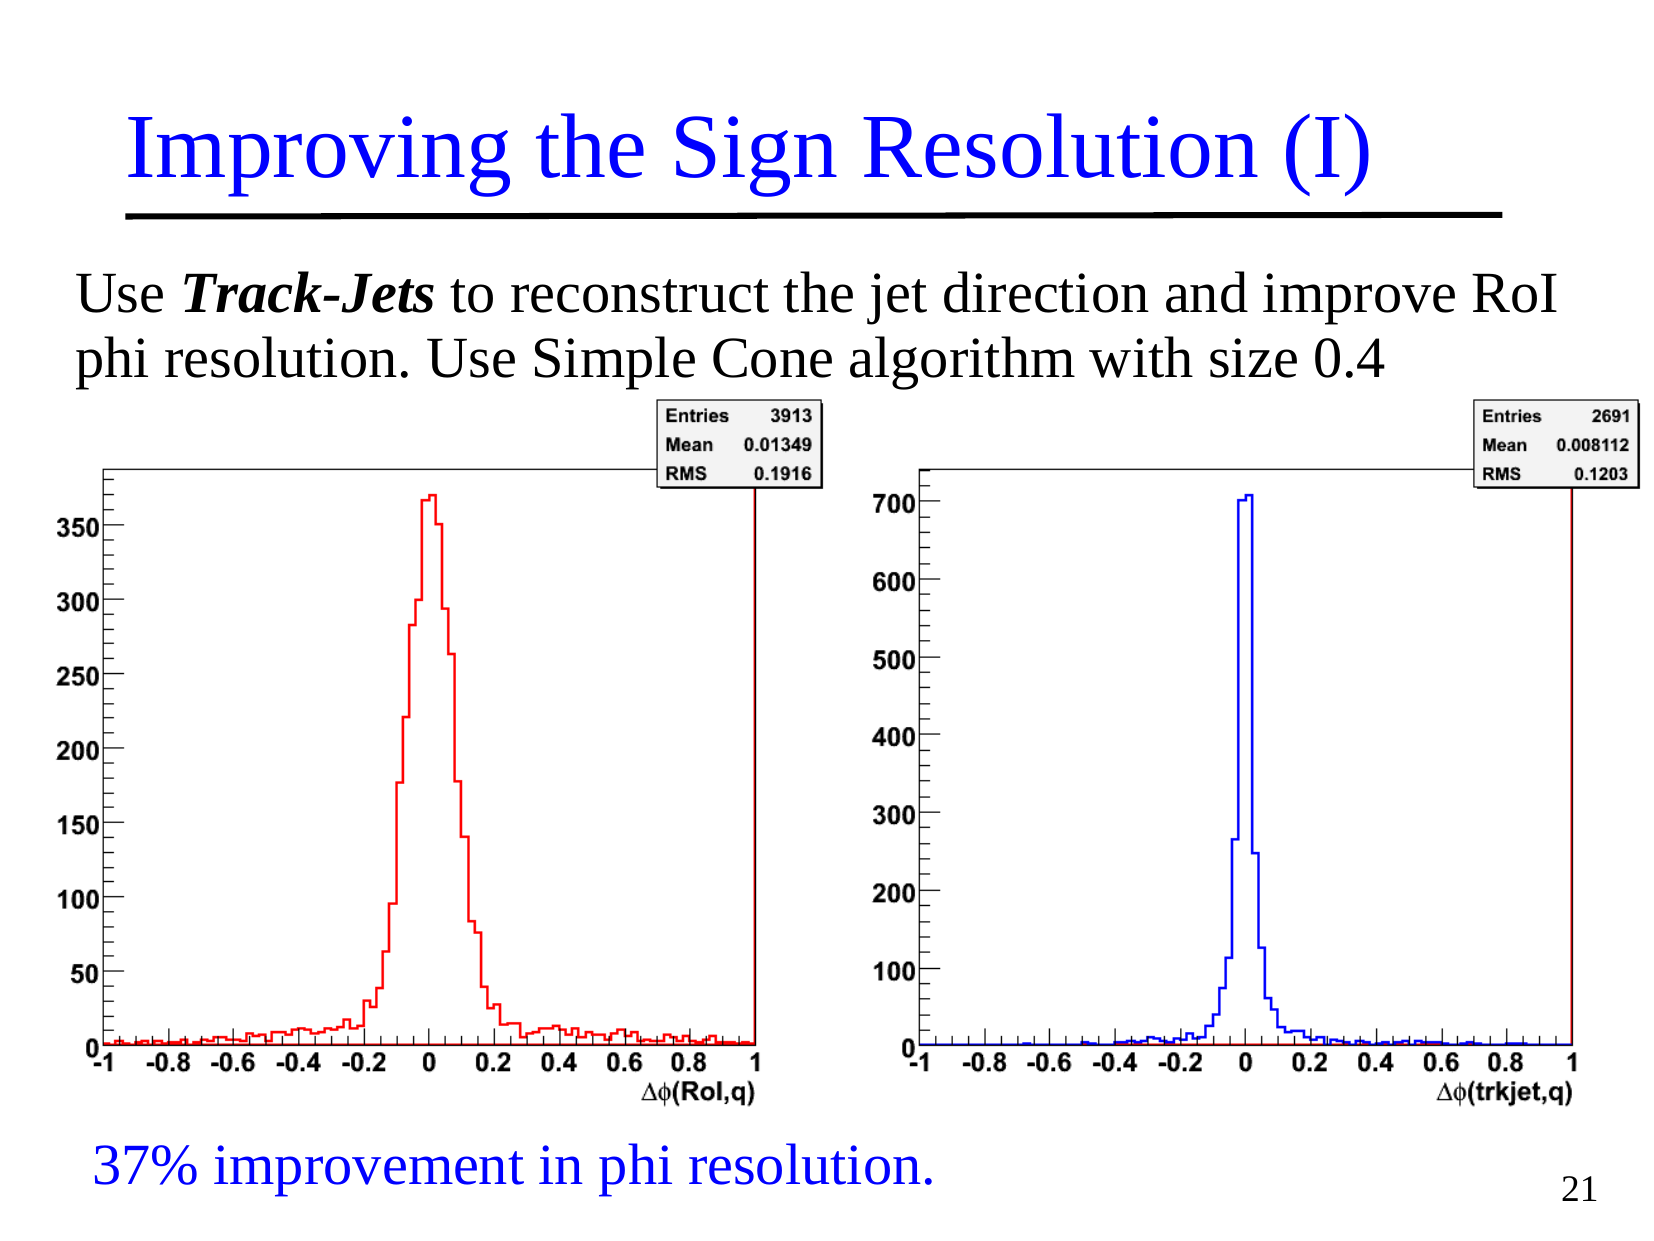

Improving the Sign Resolution (I)
Use Track-Jets to reconstruct the jet direction and improve RoI
phi resolution. Use Simple Cone algorithm with size 0.4
37% improvement in phi resolution.